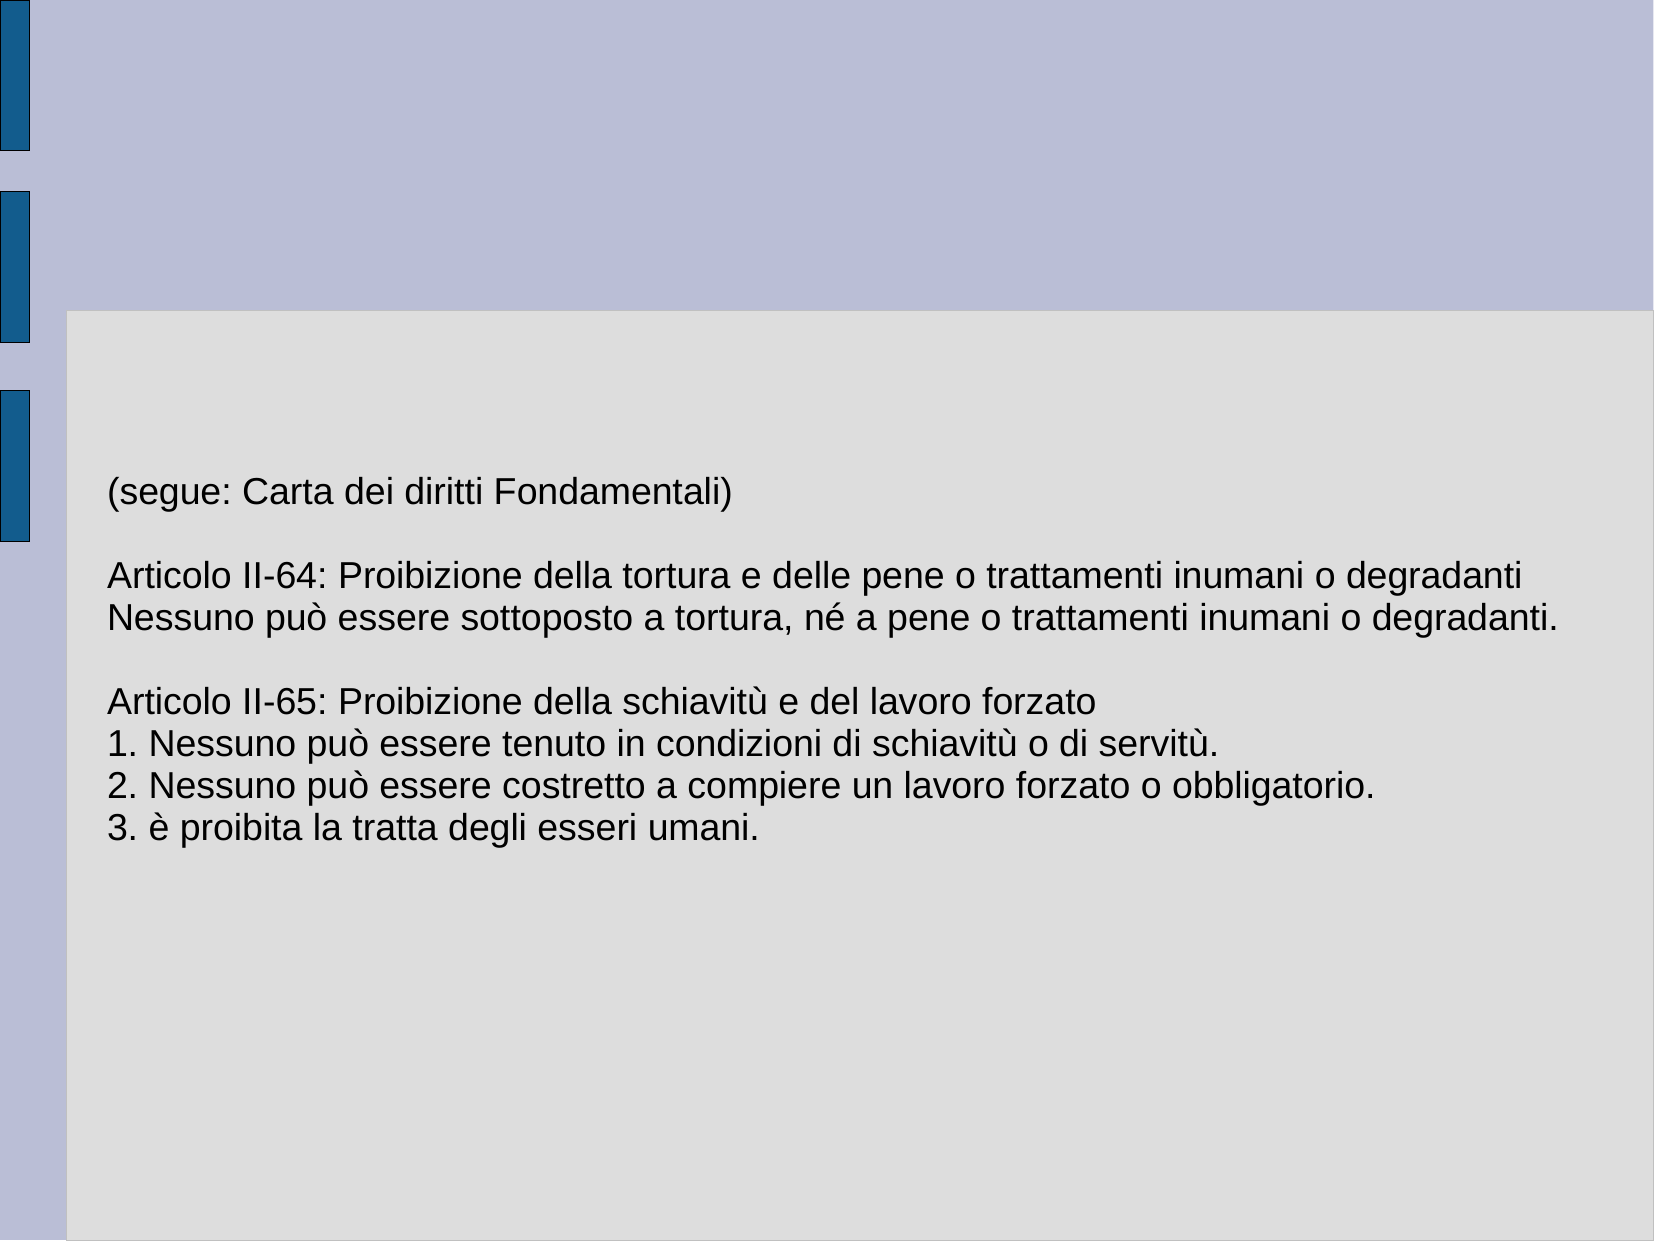

(segue: Carta dei diritti Fondamentali)
Articolo II-64: Proibizione della tortura e delle pene o trattamenti inumani o degradanti
Nessuno può essere sottoposto a tortura, né a pene o trattamenti inumani o degradanti.
Articolo II-65: Proibizione della schiavitù e del lavoro forzato
1. Nessuno può essere tenuto in condizioni di schiavitù o di servitù.
2. Nessuno può essere costretto a compiere un lavoro forzato o obbligatorio.
3. è proibita la tratta degli esseri umani.